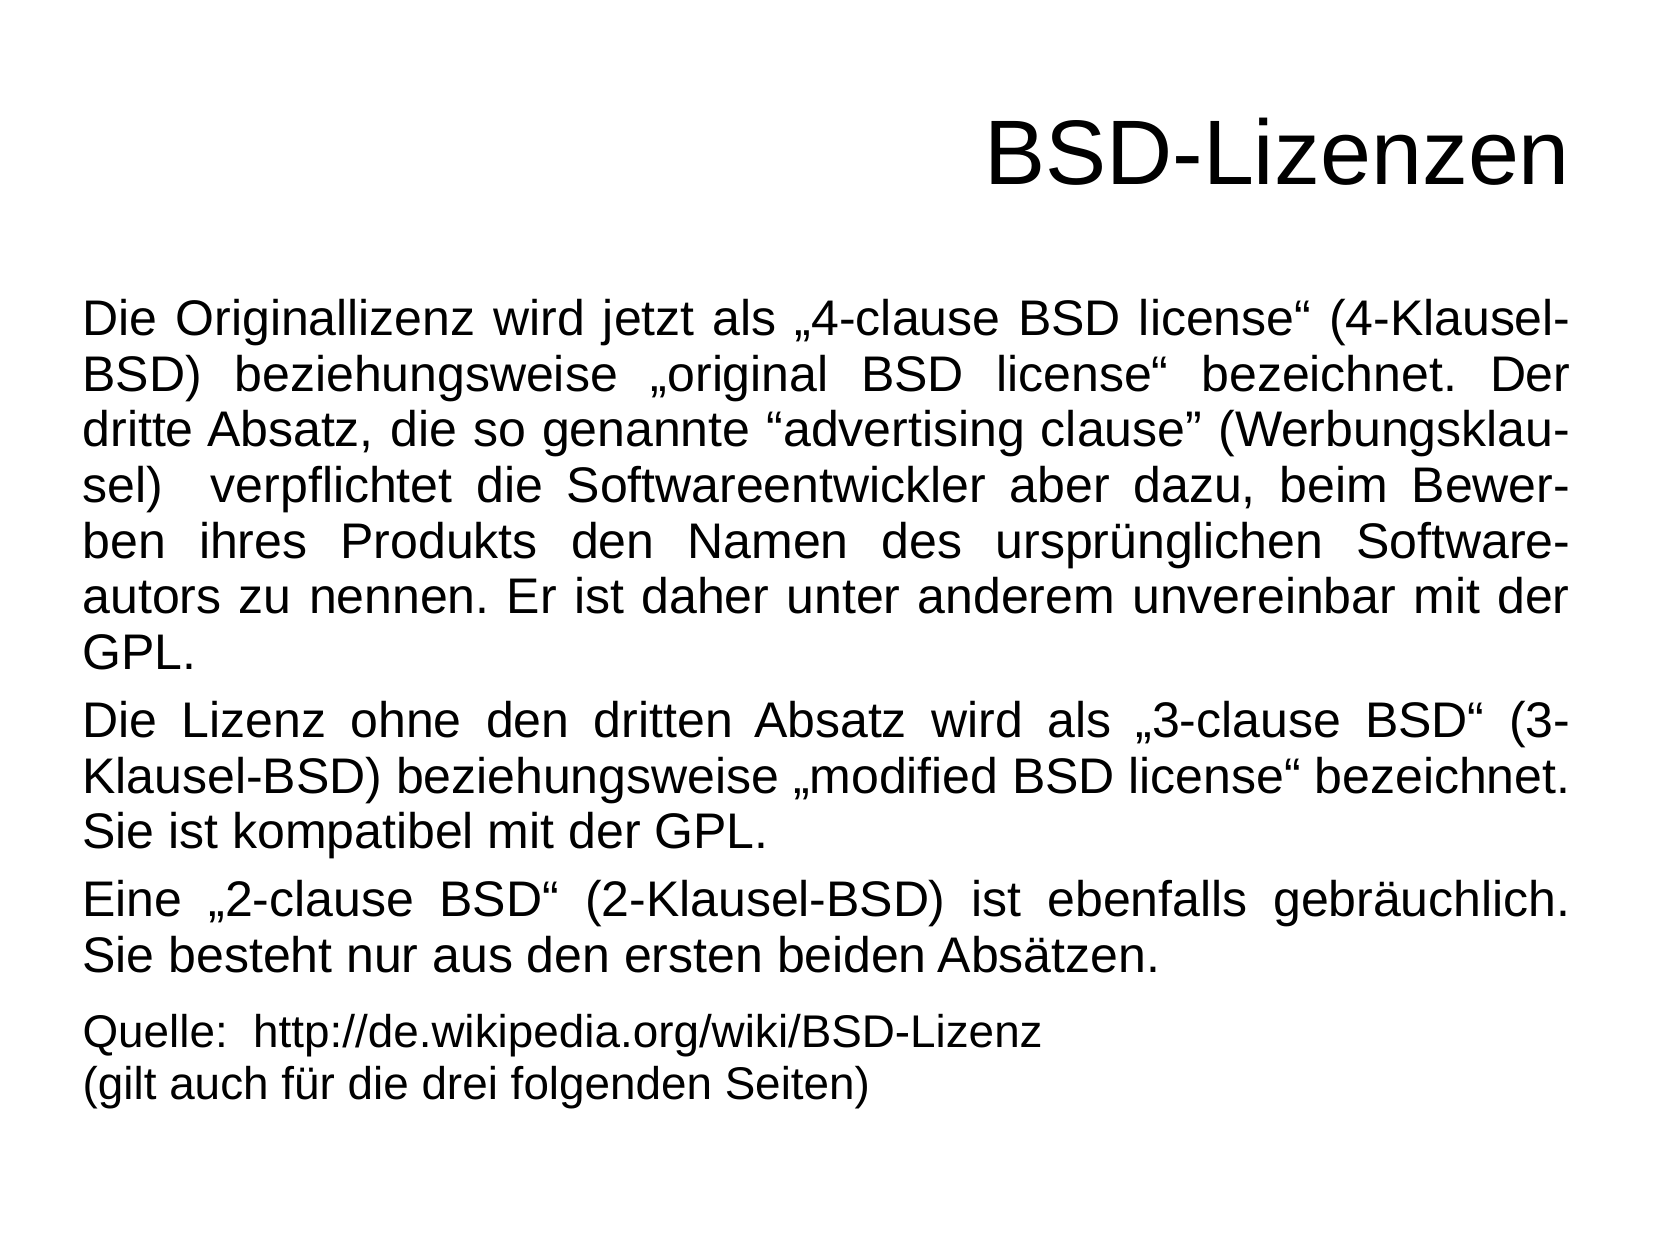

# BSD-Lizenzen
Die Originallizenz wird jetzt als „4-clause BSD license“ (4-Klausel-BSD) beziehungsweise „original BSD license“ bezeichnet. Der dritte Absatz, die so genannte “advertising clause” (Werbungsklau-sel) verpflichtet die Softwareentwickler aber dazu, beim Bewer-ben ihres Produkts den Namen des ursprünglichen Software-autors zu nennen. Er ist daher unter anderem unvereinbar mit der GPL.
Die Lizenz ohne den dritten Absatz wird als „3-clause BSD“ (3-Klausel-BSD) beziehungsweise „modified BSD license“ bezeichnet. Sie ist kompatibel mit der GPL.
Eine „2-clause BSD“ (2-Klausel-BSD) ist ebenfalls gebräuchlich. Sie besteht nur aus den ersten beiden Absätzen.
Quelle: http://de.wikipedia.org/wiki/BSD-Lizenz
(gilt auch für die drei folgenden Seiten)